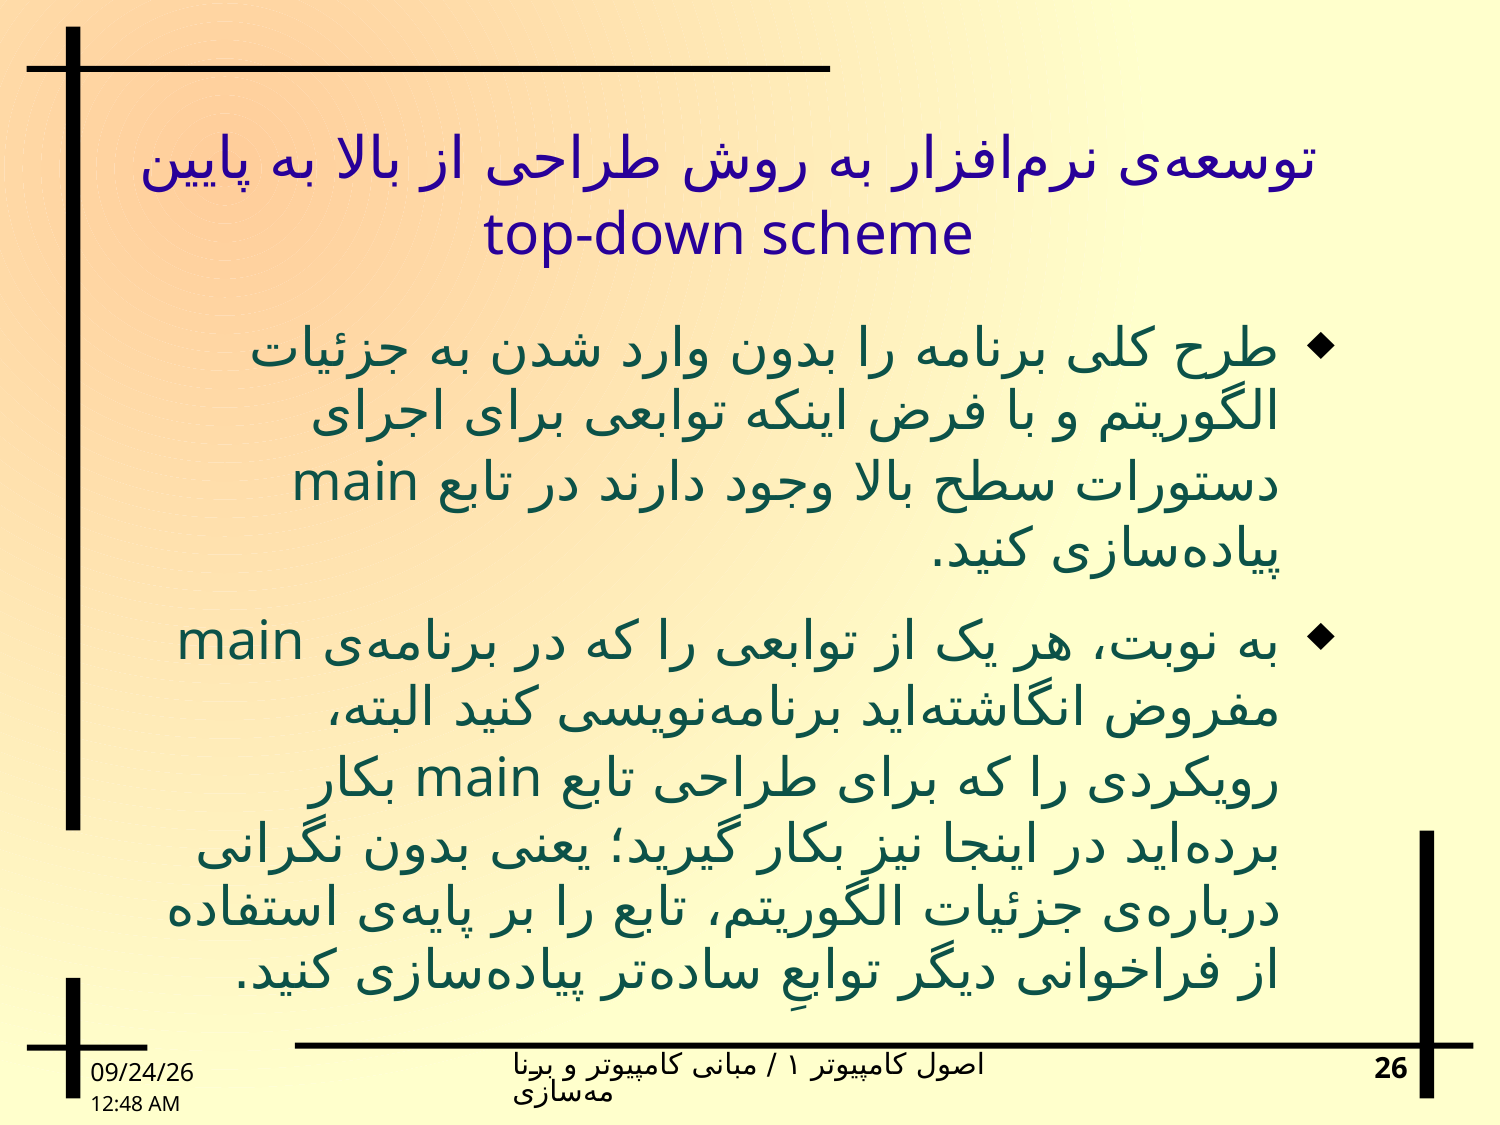

توسعه‌ی نرم‌افزار به روش طراحی از بالا به پایین
top-down scheme
# طرح کلی برنامه را بدون وارد شدن به جزئیات الگوریتم و با فرض اینکه توابعی برای اجرای دستورات سطح بالا وجود دارند در تابع main پیاده‌سازی کنید.
به نوبت، هر یک از توابعی را که در برنامه‌ی main مفروض انگاشته‌اید برنامه‌نویسی کنید البته، رویکردی را که برای طراحی تابع main بکار برده‌اید در اینجا نیز بکار گیرید؛ یعنی بدون نگرانی درباره‌ی جزئیات الگوریتم، تابع را بر پایه‌ی استفاده از فراخوانی دیگر توابعِ ساده‌تر پیاده‌سازی کنید.
اصول کامپیوتر ۱ / مبانی کامپیوتر و برنامه‌سازی
26